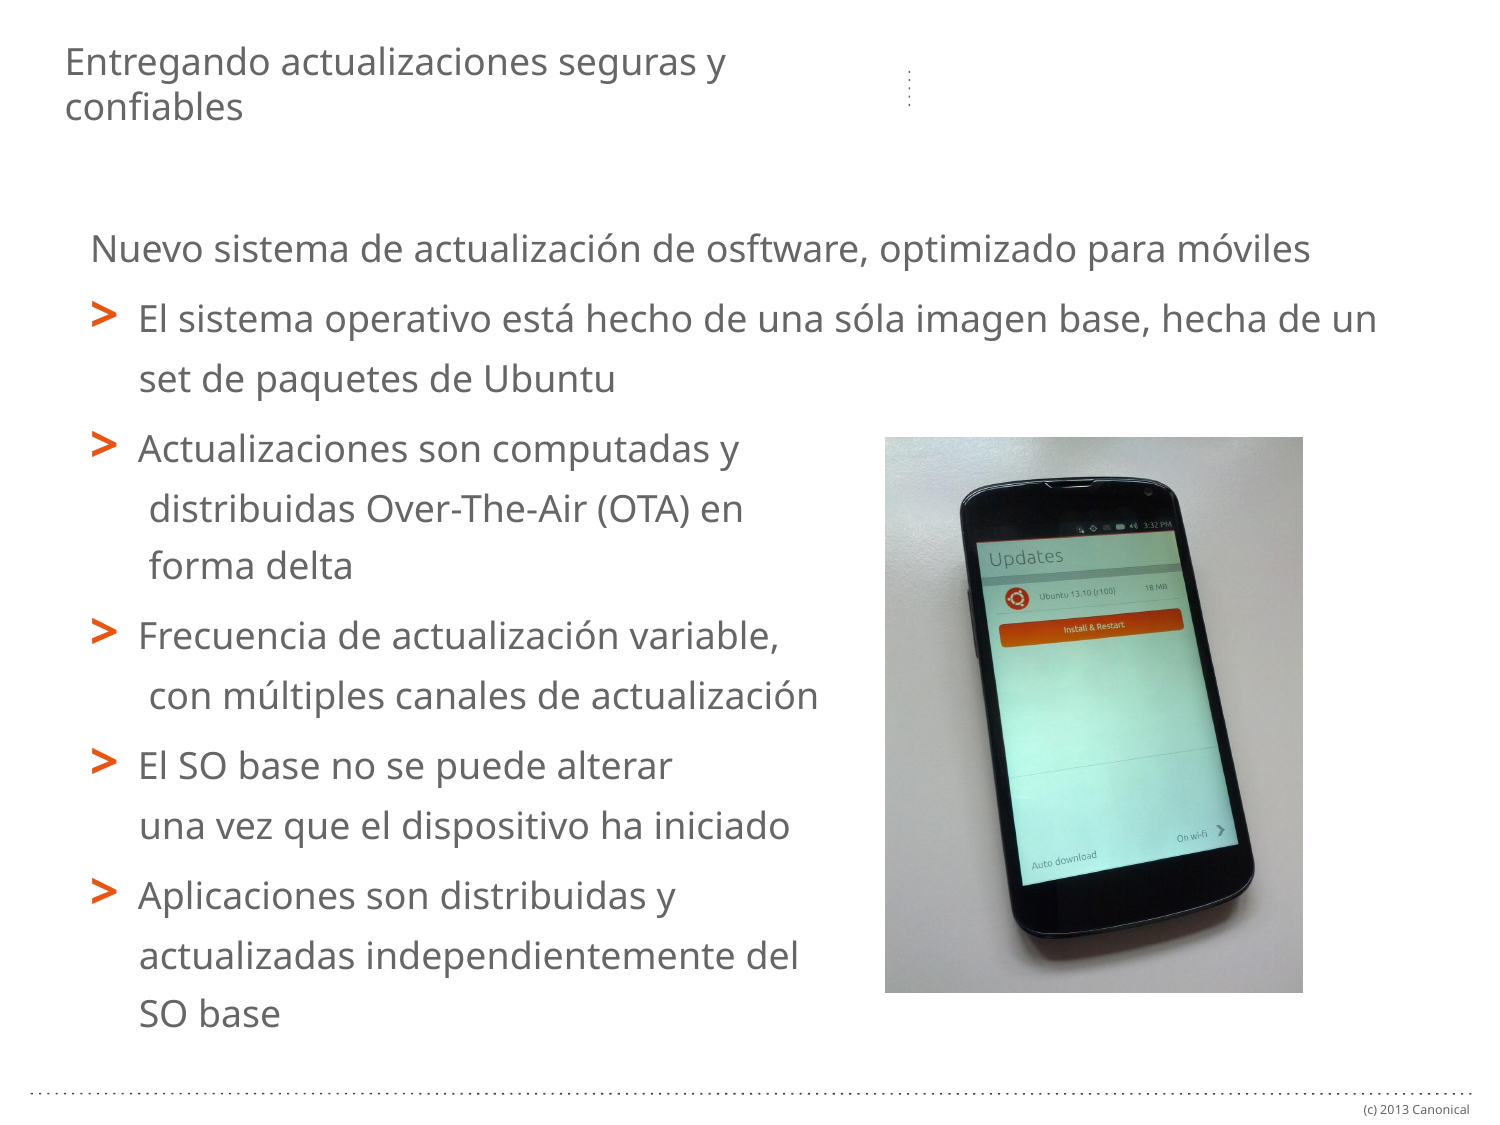

Entregando actualizaciones seguras y confiables
# Nuevo sistema de actualización de osftware, optimizado para móviles
> El sistema operativo está hecho de una sóla imagen base, hecha de un
 set de paquetes de Ubuntu
> Actualizaciones son computadas y
 distribuidas Over-The-Air (OTA) en
 forma delta
> Frecuencia de actualización variable,
 con múltiples canales de actualización
> El SO base no se puede alterar
 una vez que el dispositivo ha iniciado
> Aplicaciones son distribuidas y
 actualizadas independientemente del
 SO base
(c) 2013 Canonical